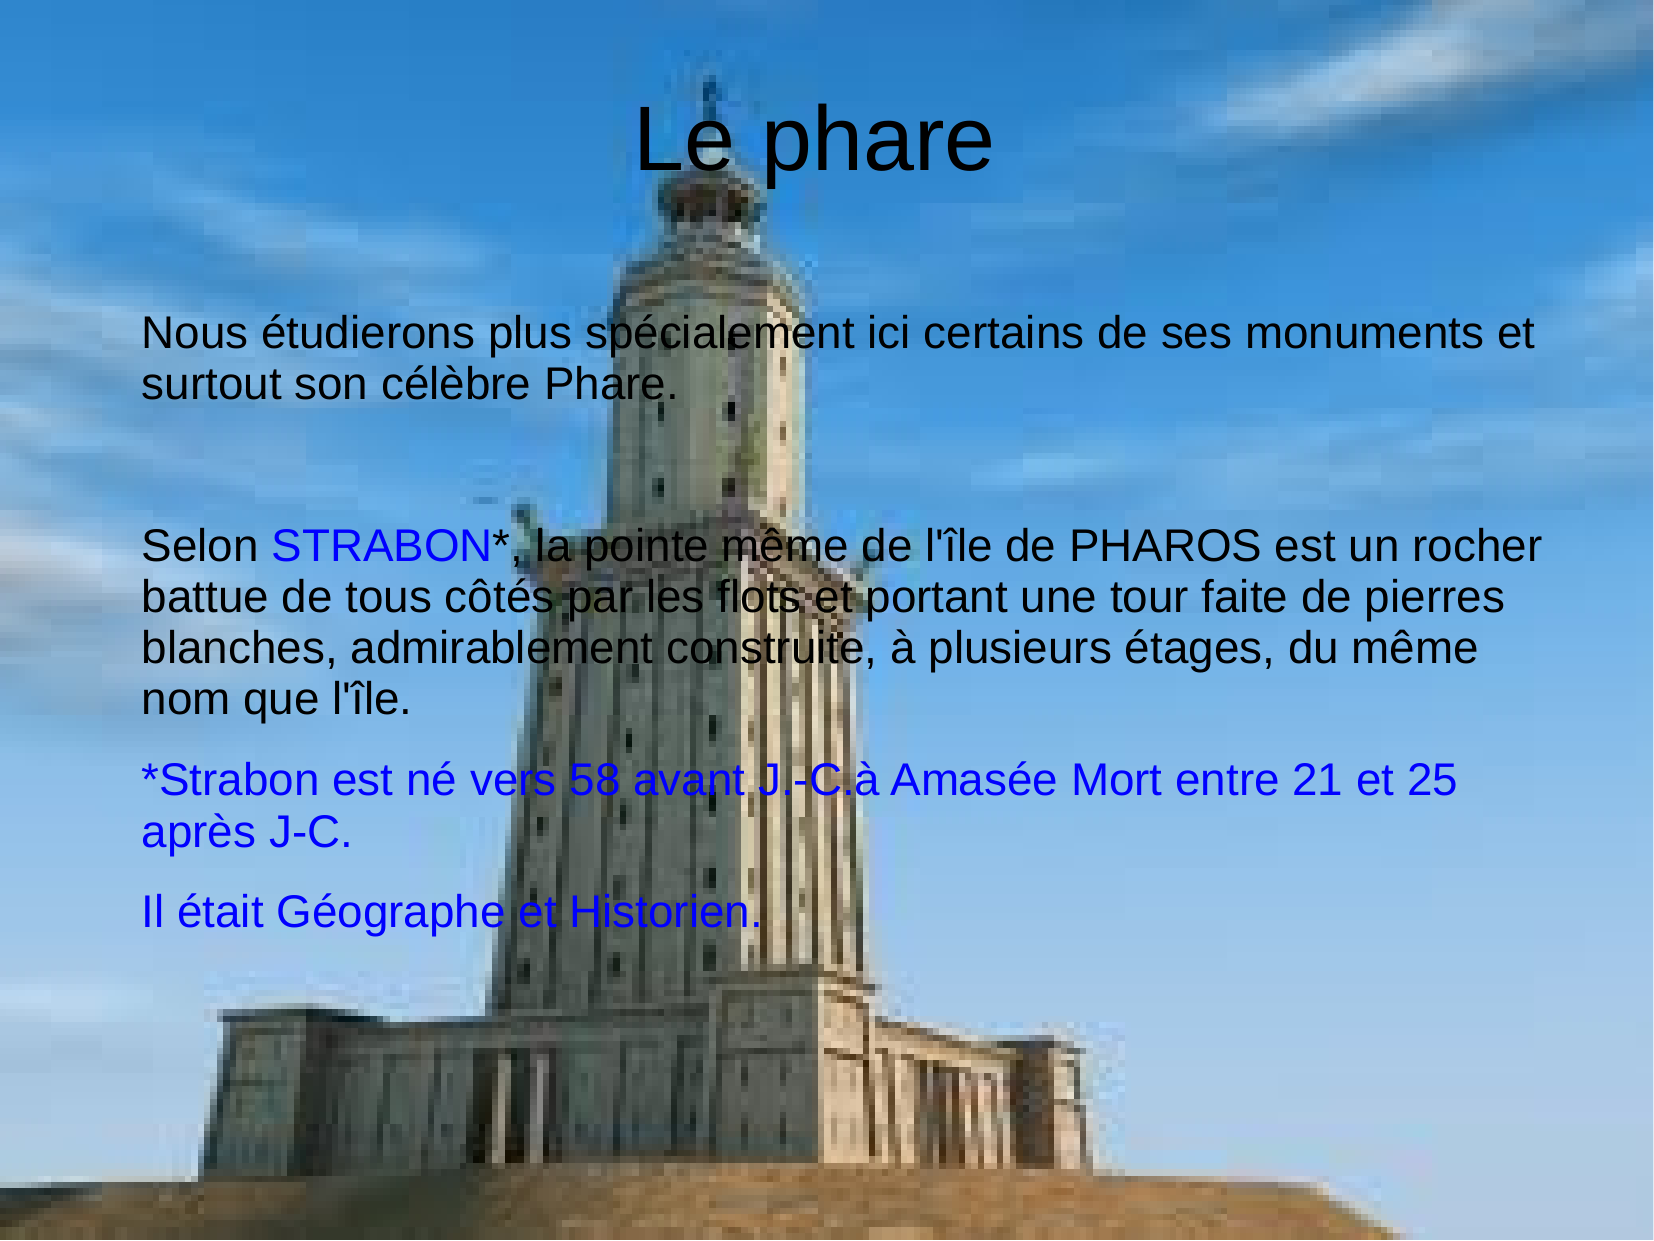

Le phare
# Nous étudierons plus spécialement ici certains de ses monuments et surtout son célèbre Phare.
Selon STRABON*, la pointe même de l'île de PHAROS est un rocher battue de tous côtés par les flots et portant une tour faite de pierres blanches, admirablement construite, à plusieurs étages, du même nom que l'île.
*Strabon est né vers 58 avant J.-C.à Amasée Mort entre 21 et 25 après J-C.
Il était Géographe et Historien.